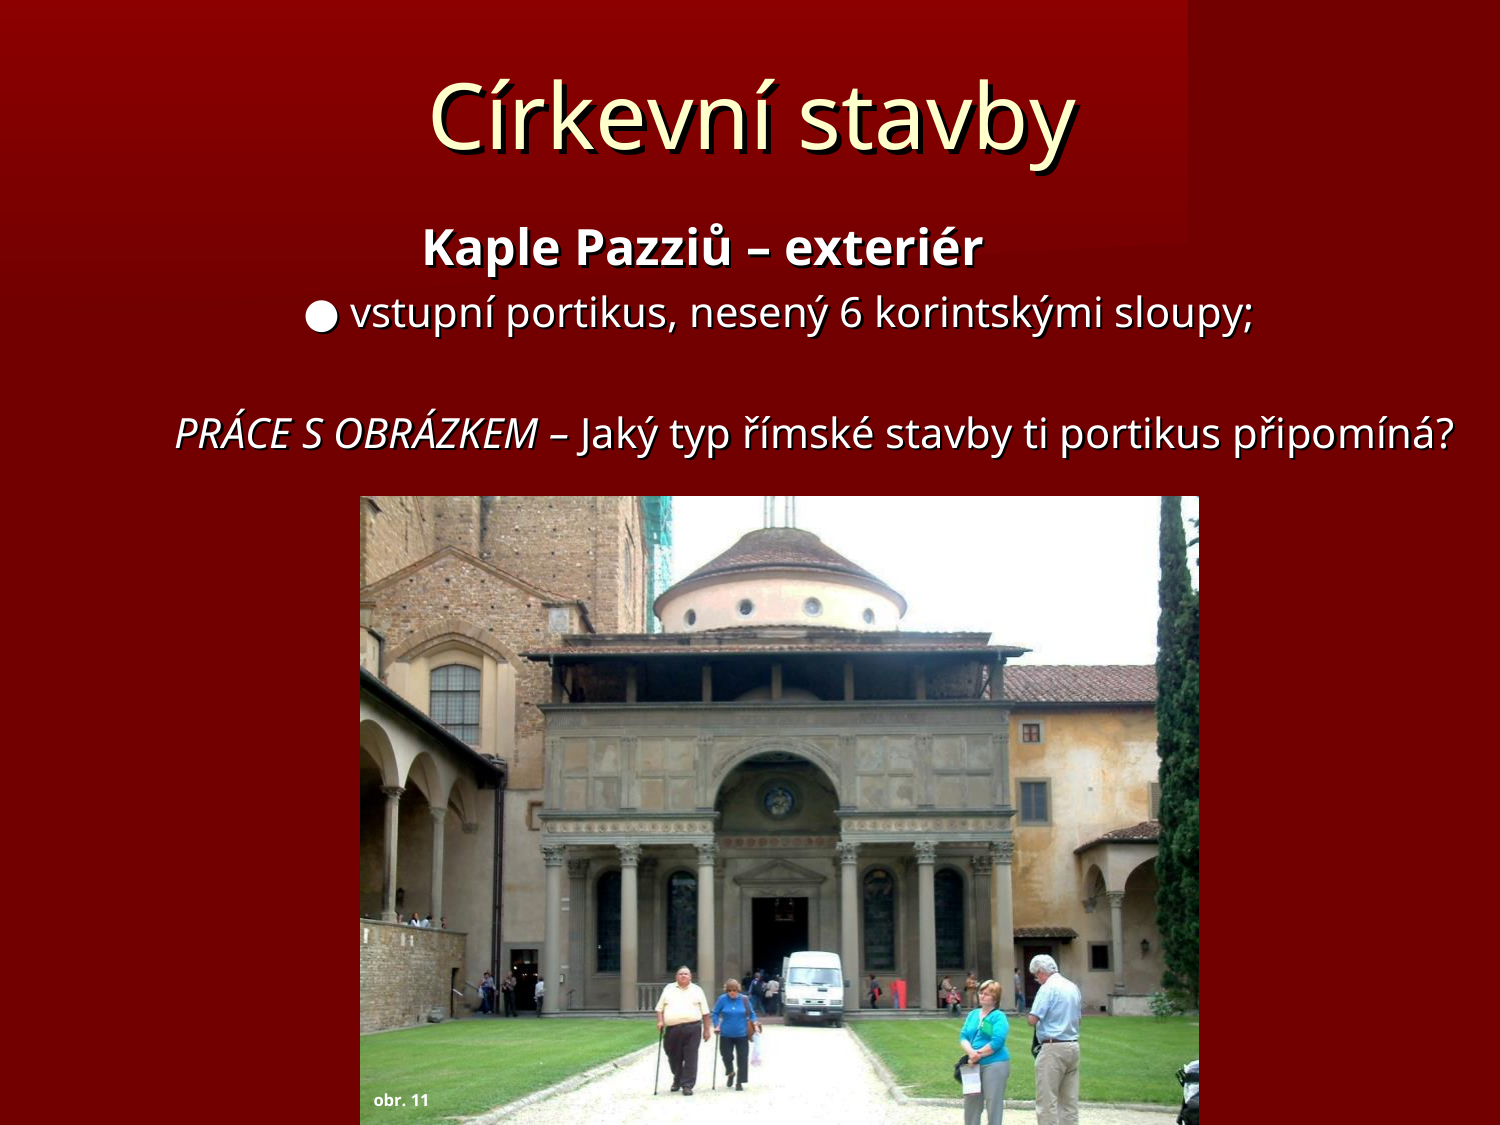

# Církevní stavby
 Kaple Pazziů – exteriér
 ● vstupní portikus, nesený 6 korintskými sloupy;
PRÁCE S OBRÁZKEM – Jaký typ římské stavby ti portikus připomíná?
obr. 11